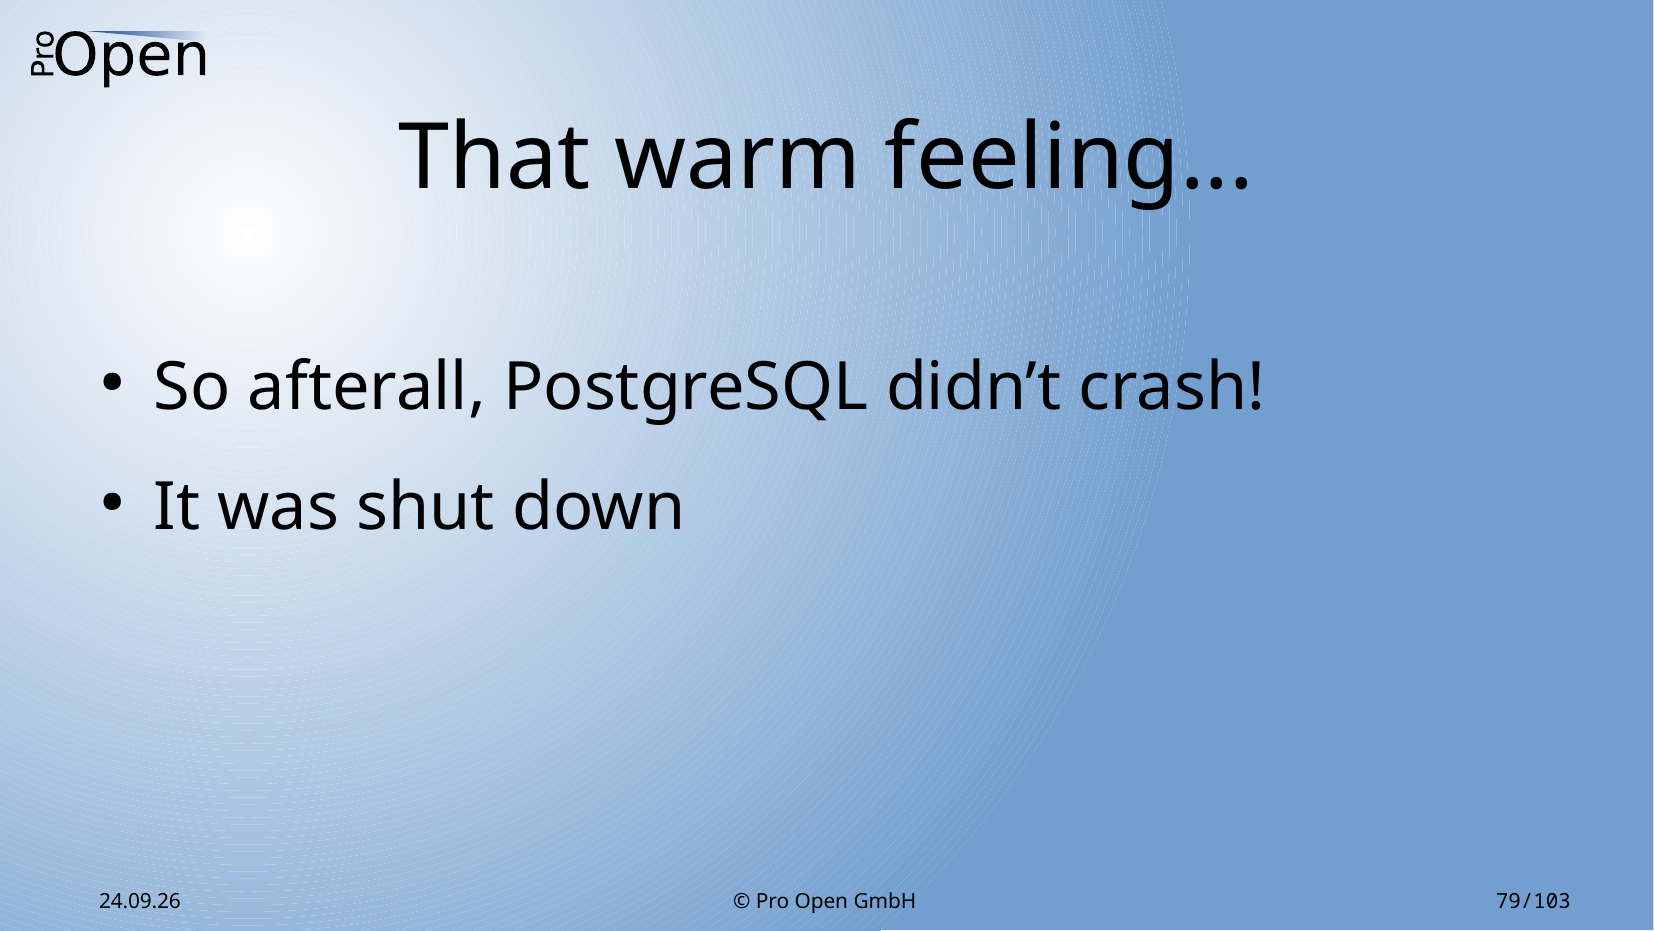

# That warm feeling...
So afterall, PostgreSQL didn’t crash!
It was shut down
© Pro Open GmbH
79